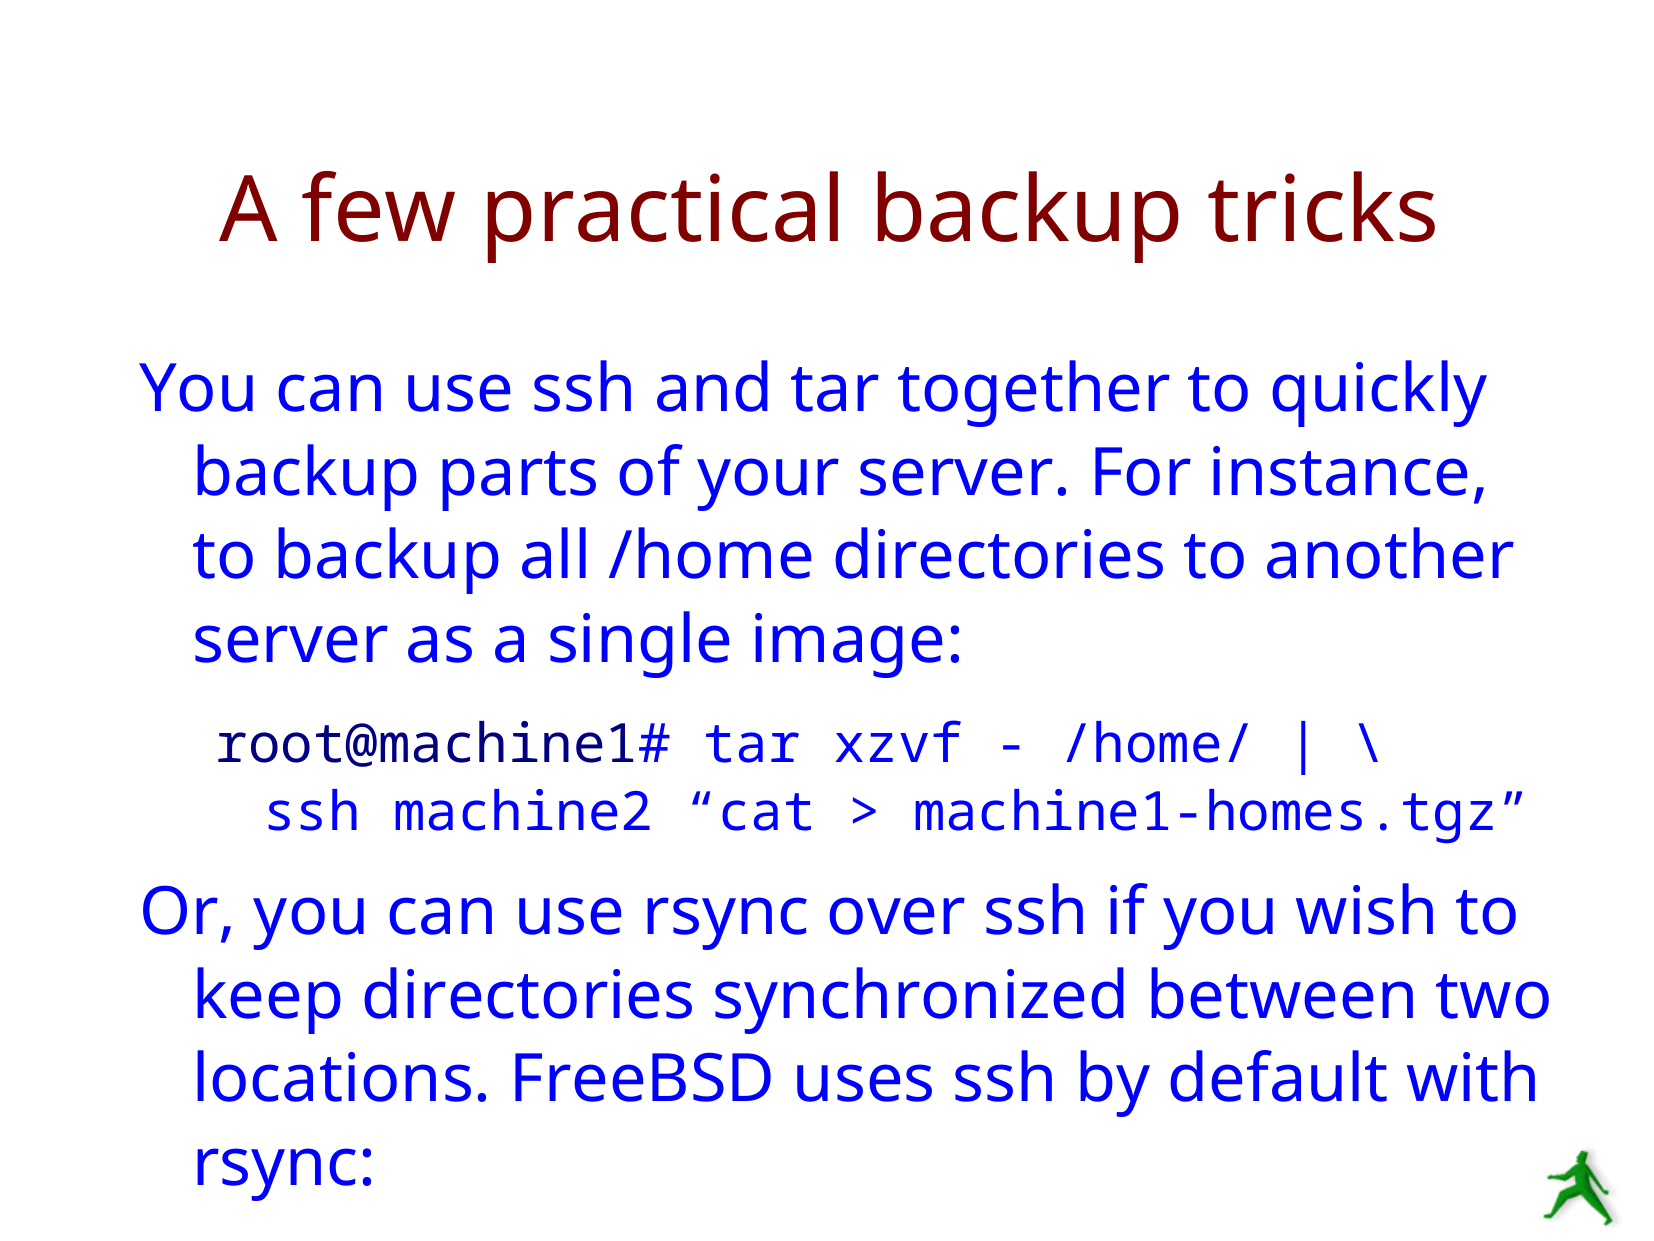

# A few practical backup tricks
You can use ssh and tar together to quickly backup parts of your server. For instance, to backup all /home directories to another server as a single image:
root@machine1# tar xzvf - /home/ | \
ssh machine2 “cat > machine1-homes.tgz”
Or, you can use rsync over ssh if you wish to keep directories synchronized between two locations. FreeBSD uses ssh by default with rsync:
rsync -av . remote:/home/docs/